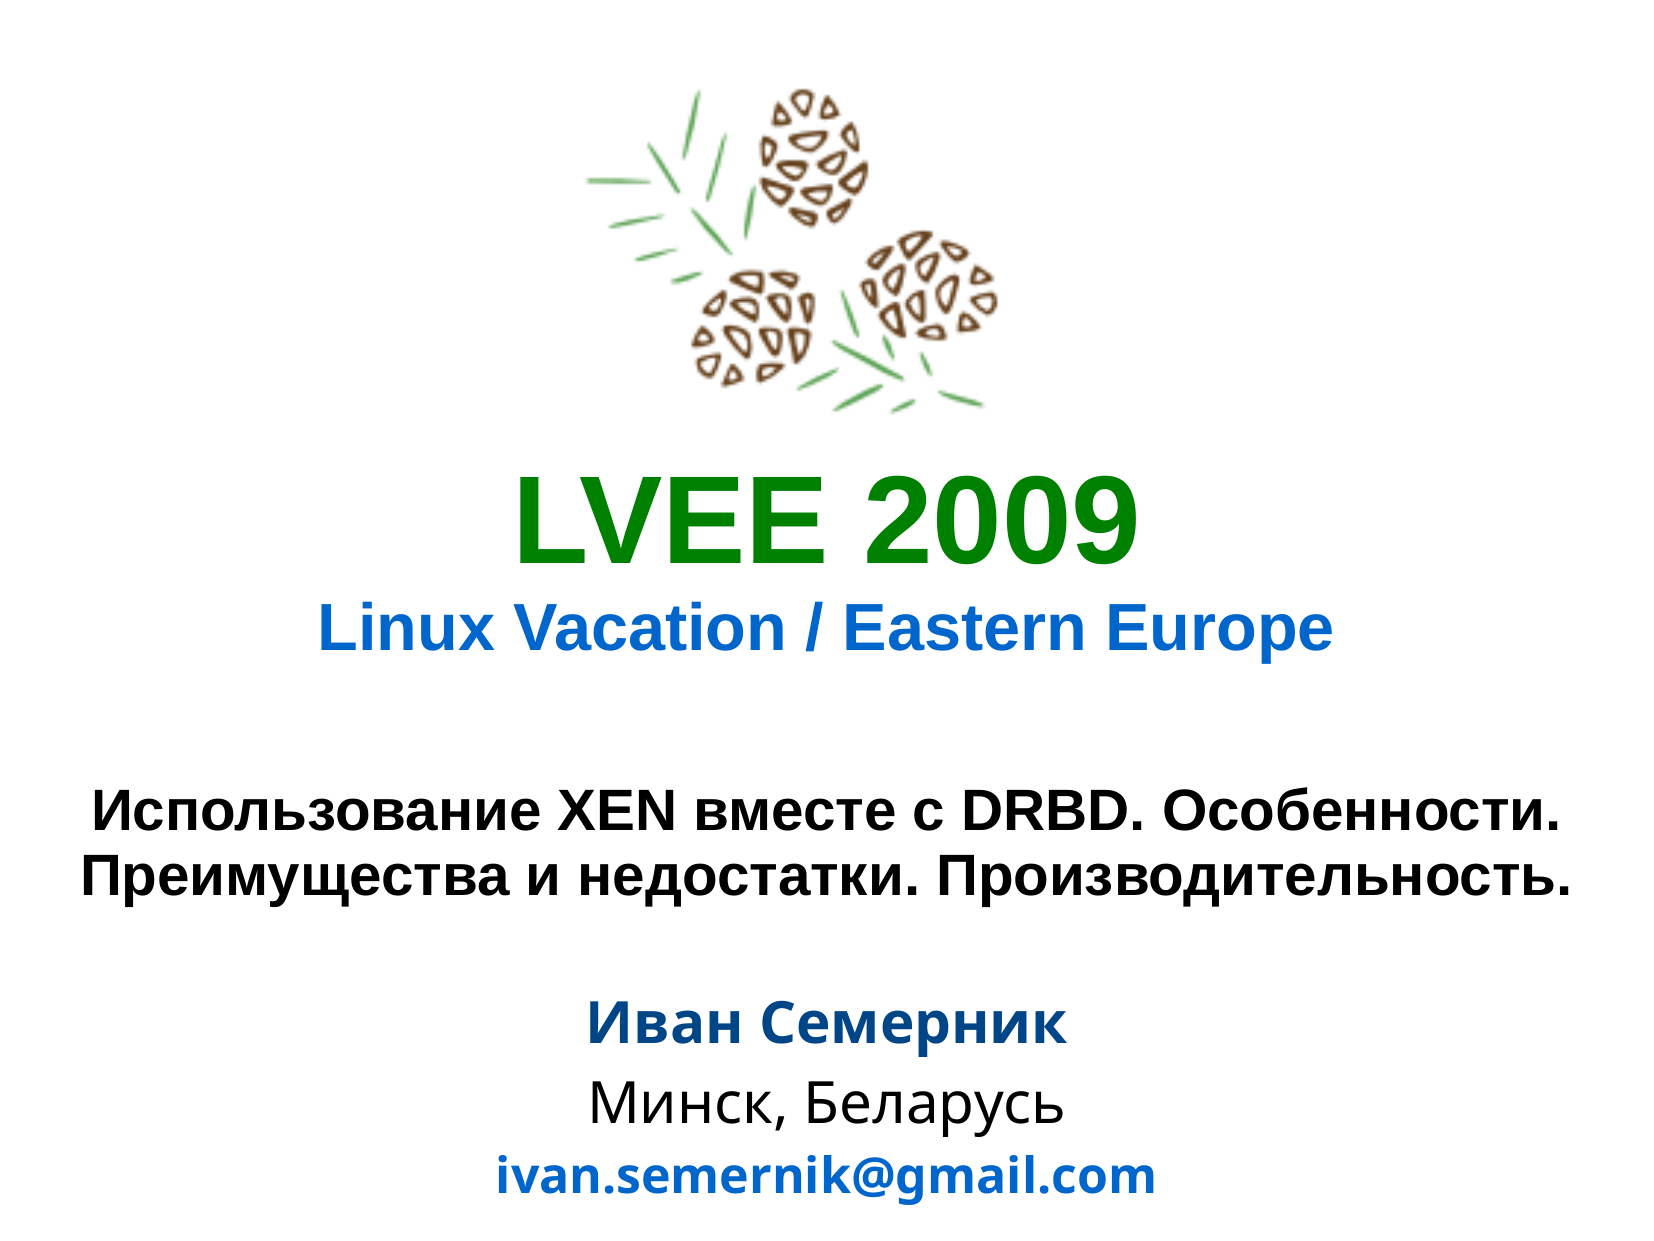

LVEE 2009
Linux Vacation / Eastern Europe
Использование XEN вместе с DRBD. Особенности.
Преимущества и недостатки. Производительность.
Иван Семерник
Минск, Беларусь
ivan.semernik@gmail.com